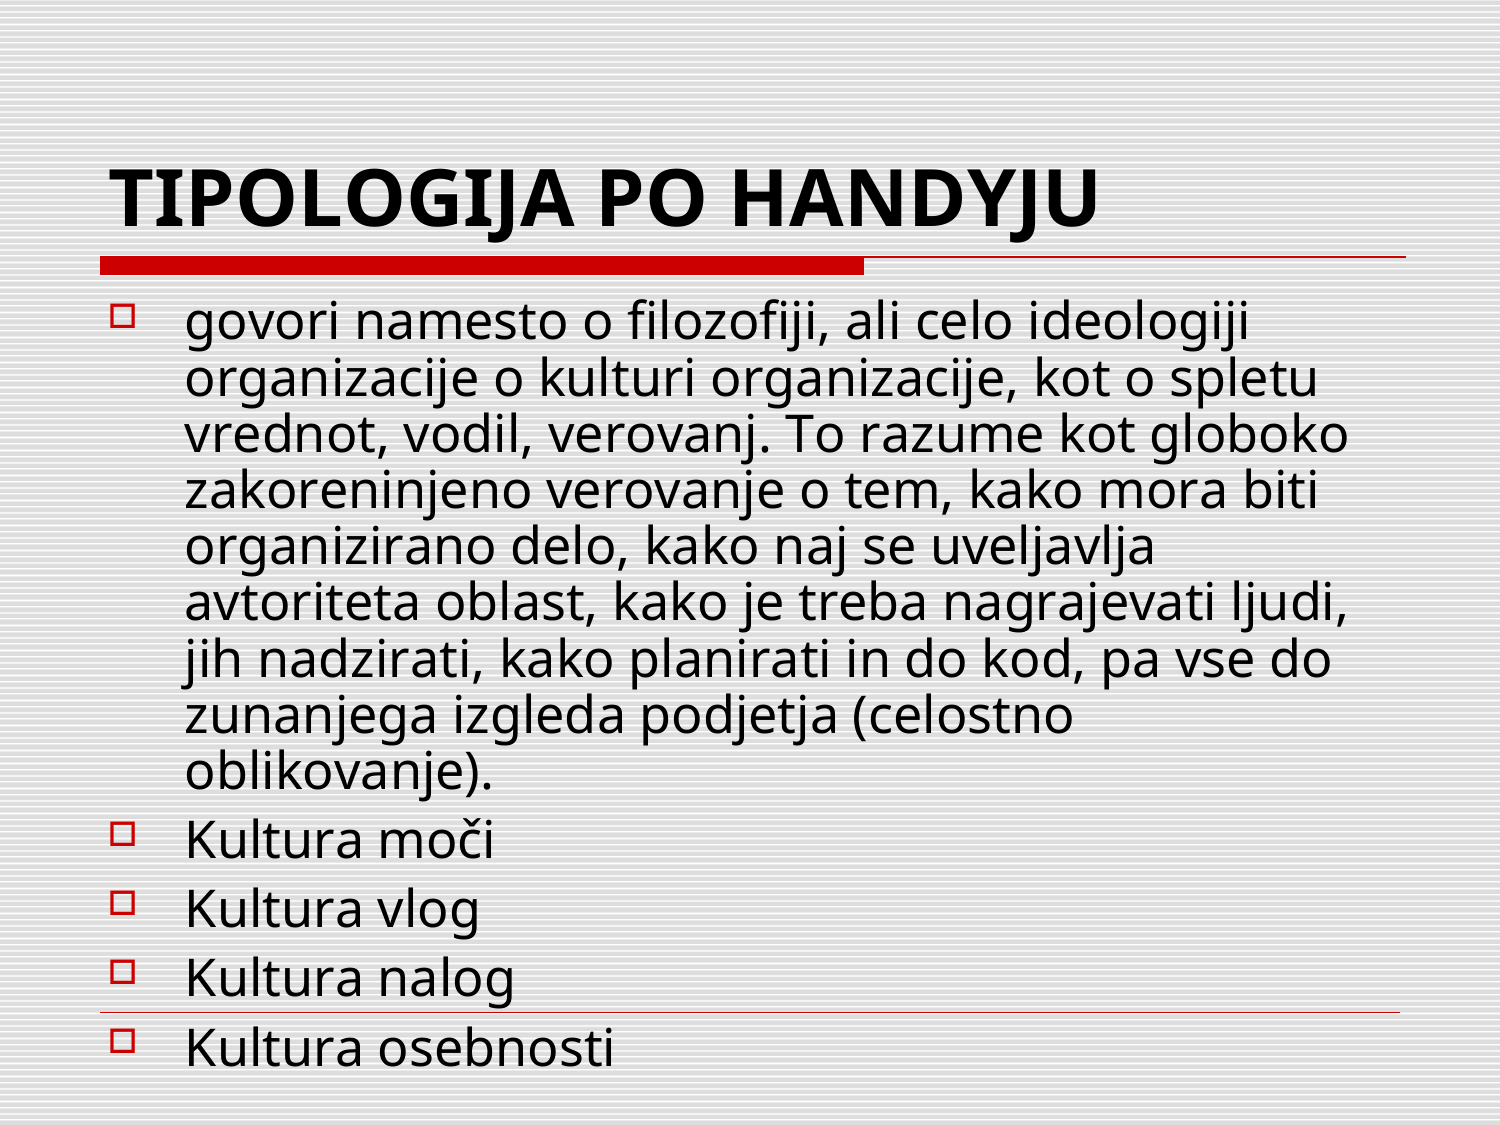

# TIPOLOGIJA PO HANDYJU
govori namesto o filozofiji, ali celo ideologiji organizacije o kulturi organizacije, kot o spletu vrednot, vodil, verovanj. To razume kot globoko zakoreninjeno verovanje o tem, kako mora biti organizirano delo, kako naj se uveljavlja avtoriteta oblast, kako je treba nagrajevati ljudi, jih nadzirati, kako planirati in do kod, pa vse do zunanjega izgleda podjetja (celostno oblikovanje).
Kultura moči
Kultura vlog
Kultura nalog
Kultura osebnosti